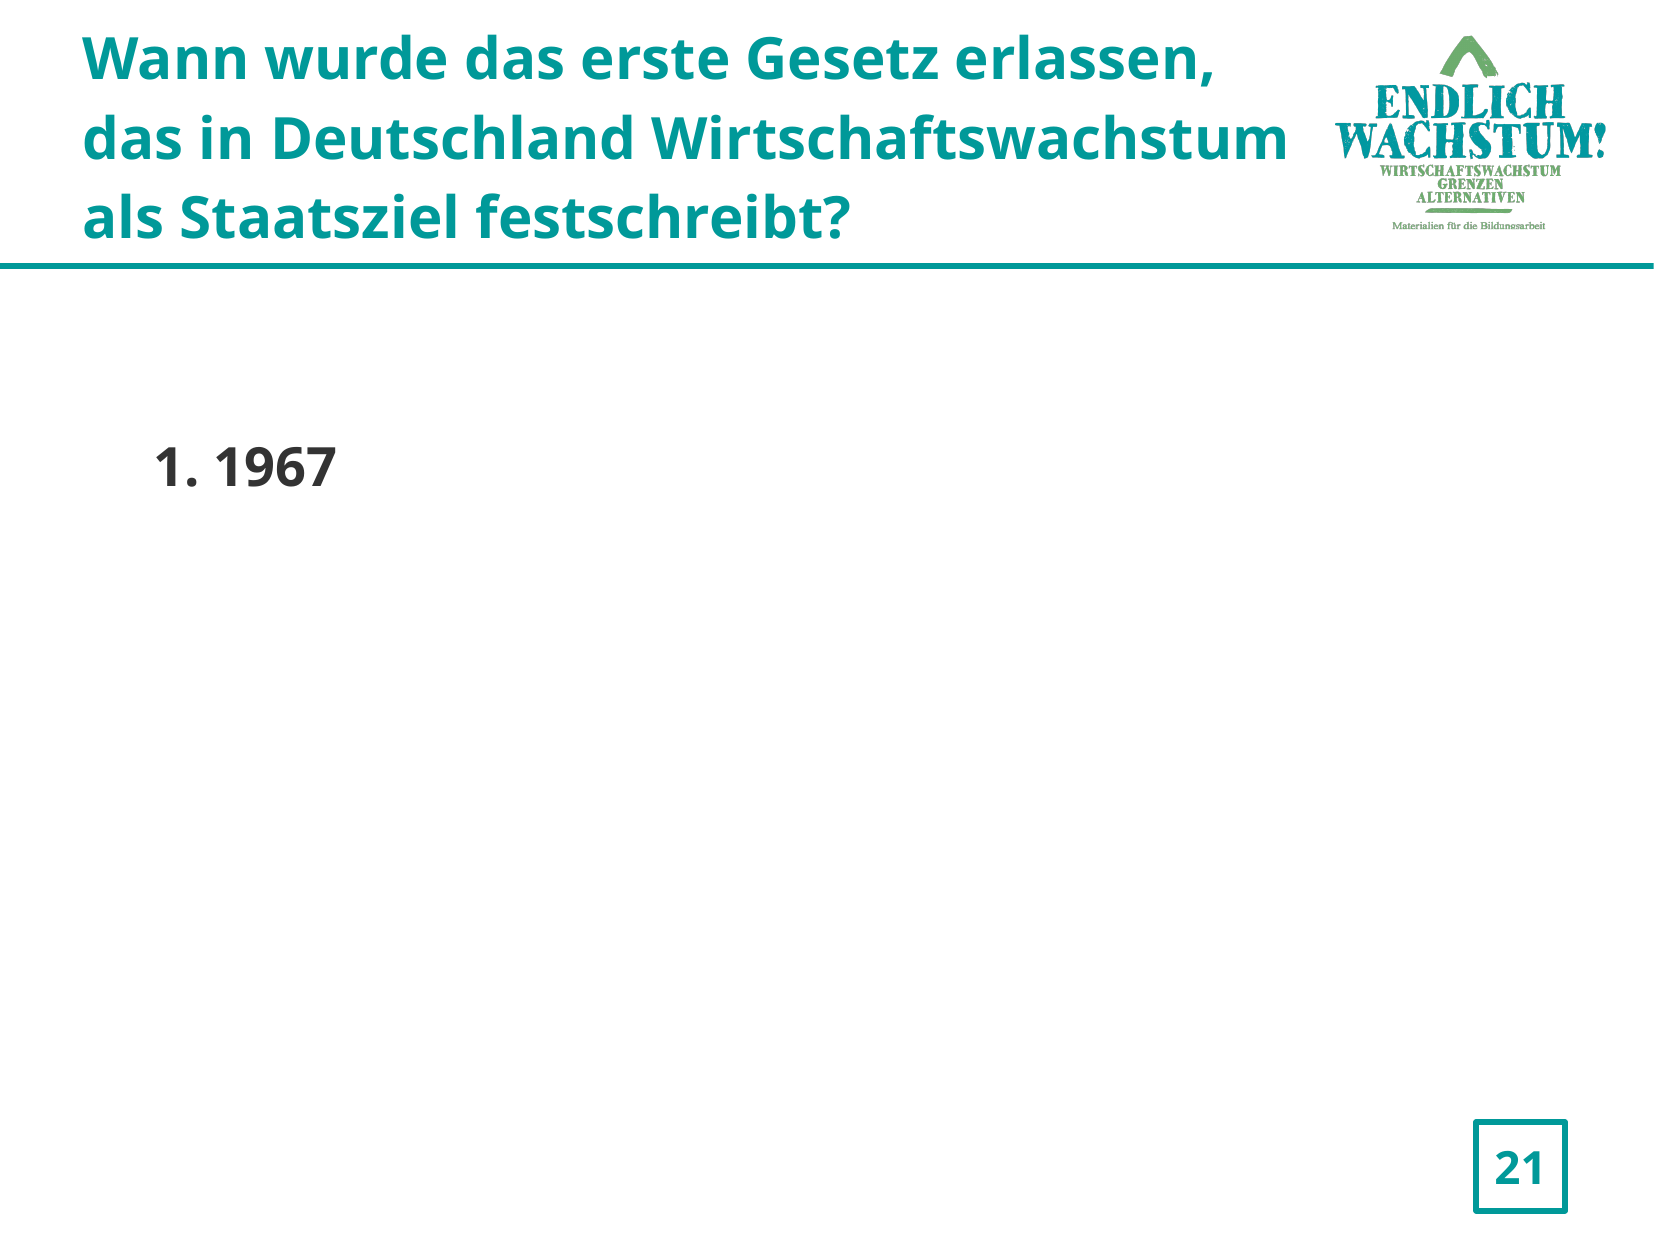

# Wann wurde das erste Gesetz erlassen, das in Deutschland Wirtschaftswachstum als Staatsziel festschreibt?
1. 1967
21